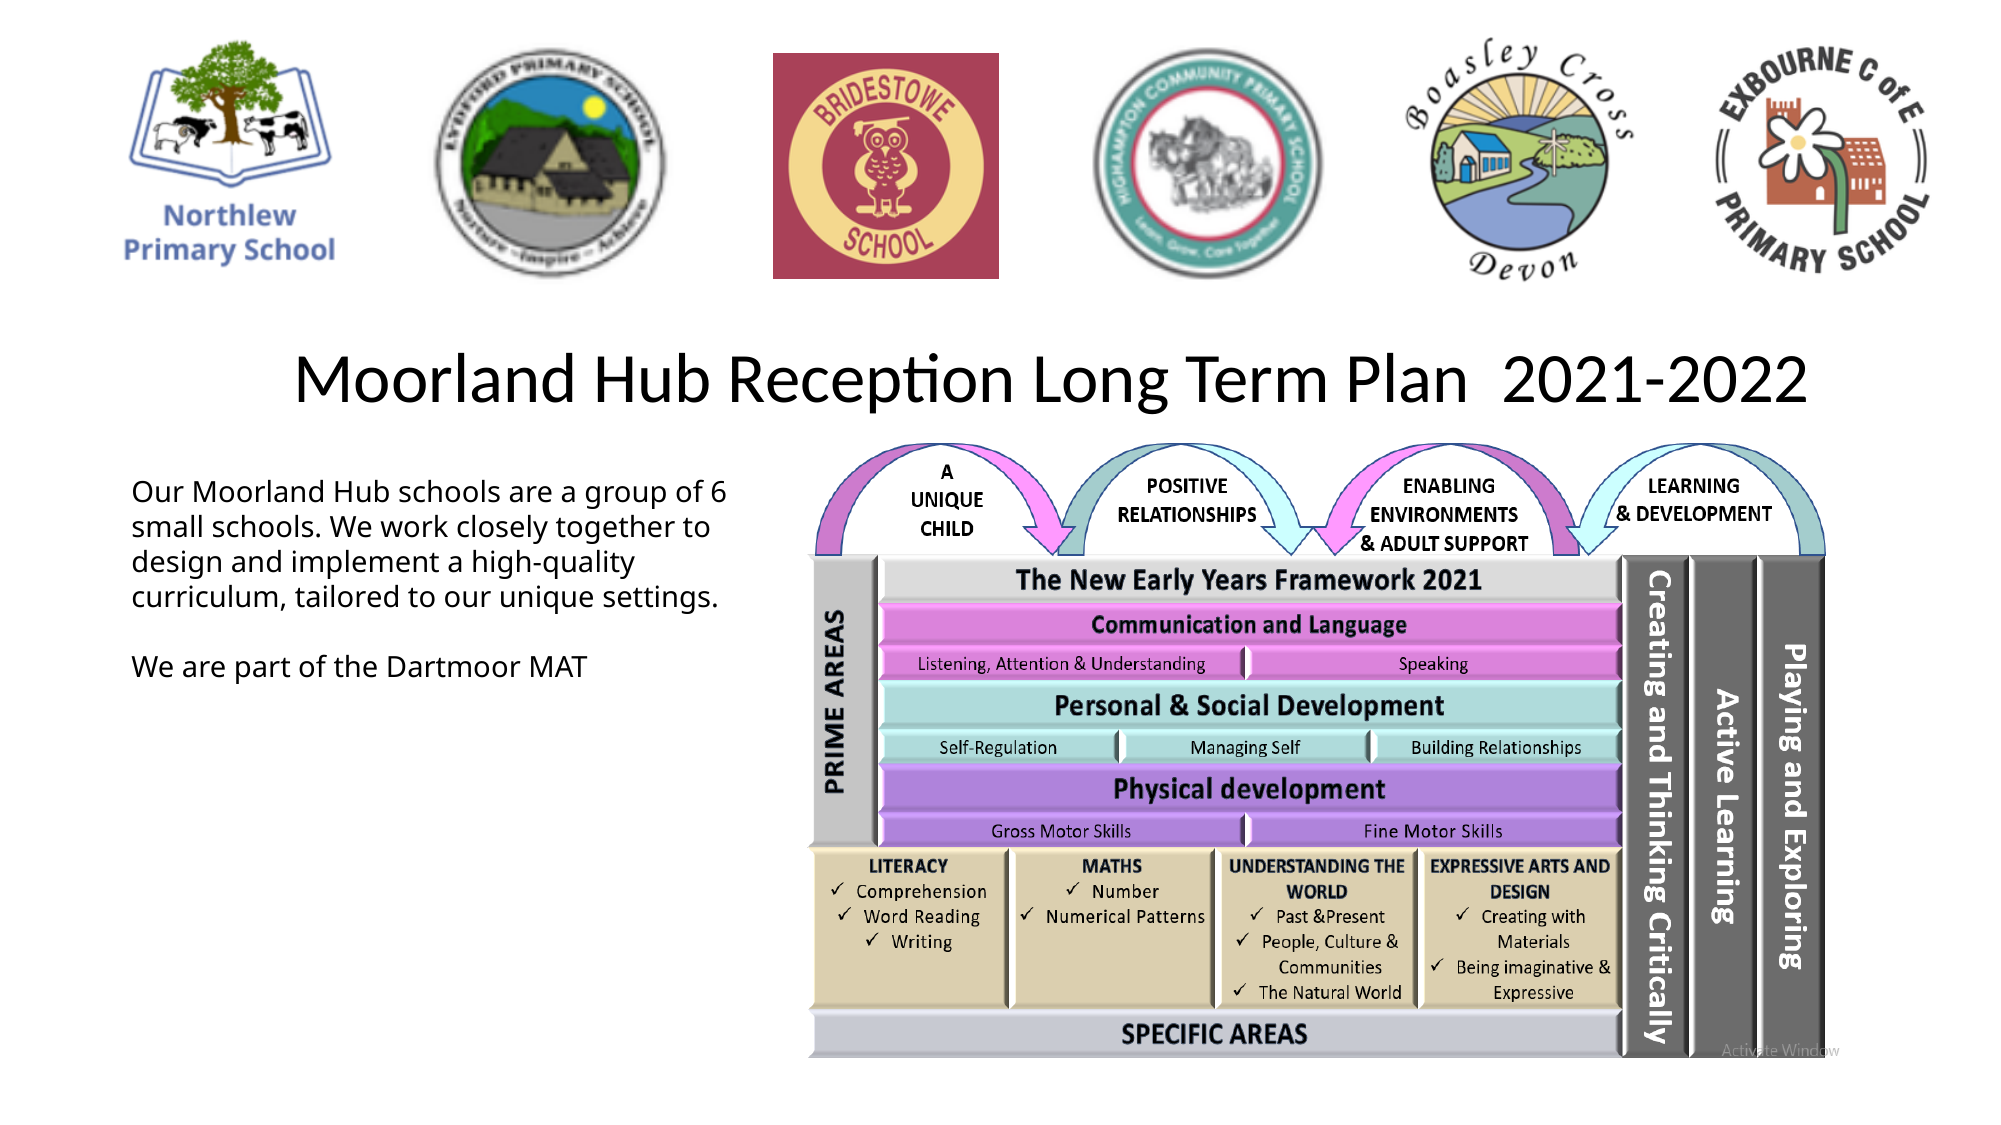

Moorland Hub Reception Long Term Plan 2021-2022
Our Moorland Hub schools are a group of 6 small schools. We work closely together to design and implement a high-quality curriculum, tailored to our unique settings.
We are part of the Dartmoor MAT